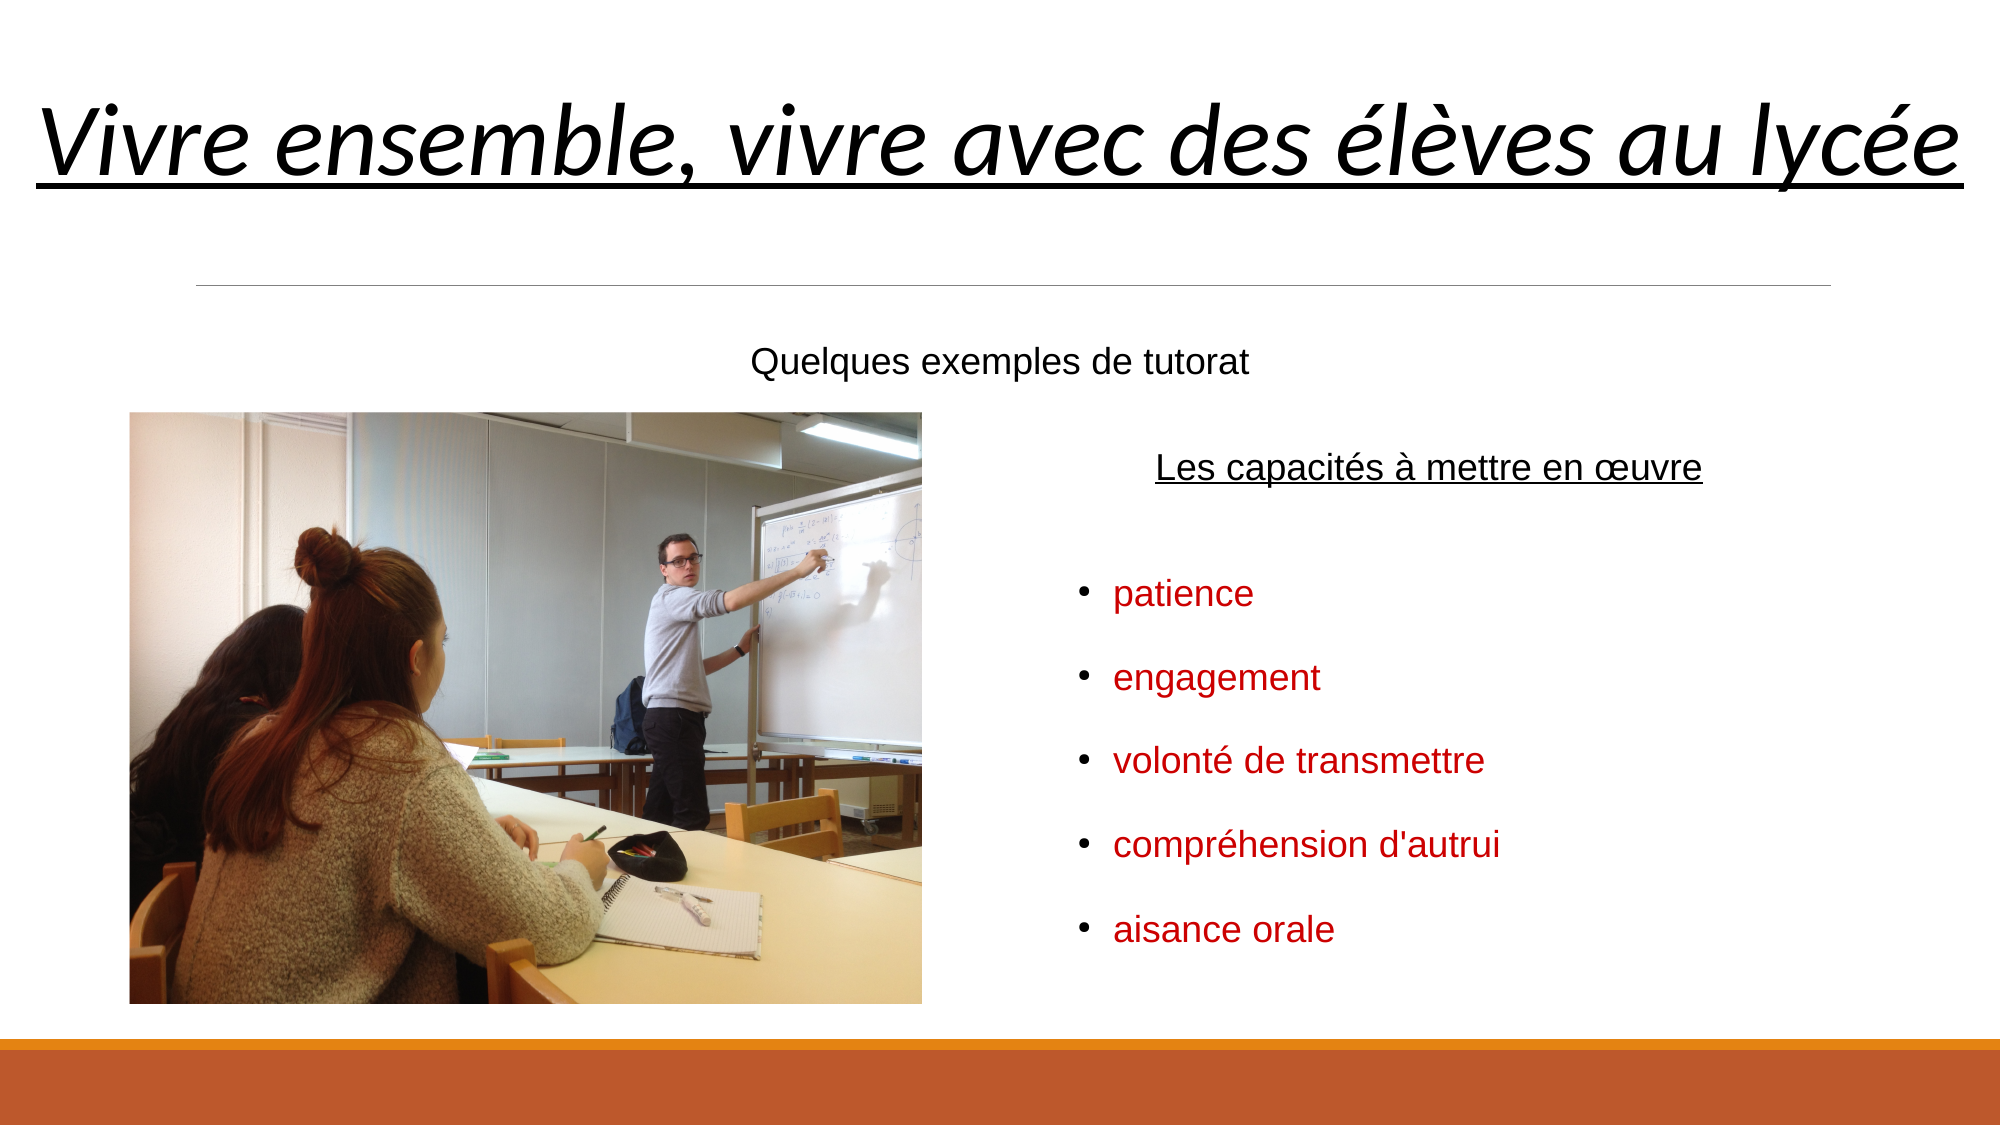

Vivre ensemble, vivre avec des élèves au lycée
Quelques exemples de tutorat
Les capacités à mettre en œuvre
patience
engagement
volonté de transmettre
compréhension d'autrui
aisance orale